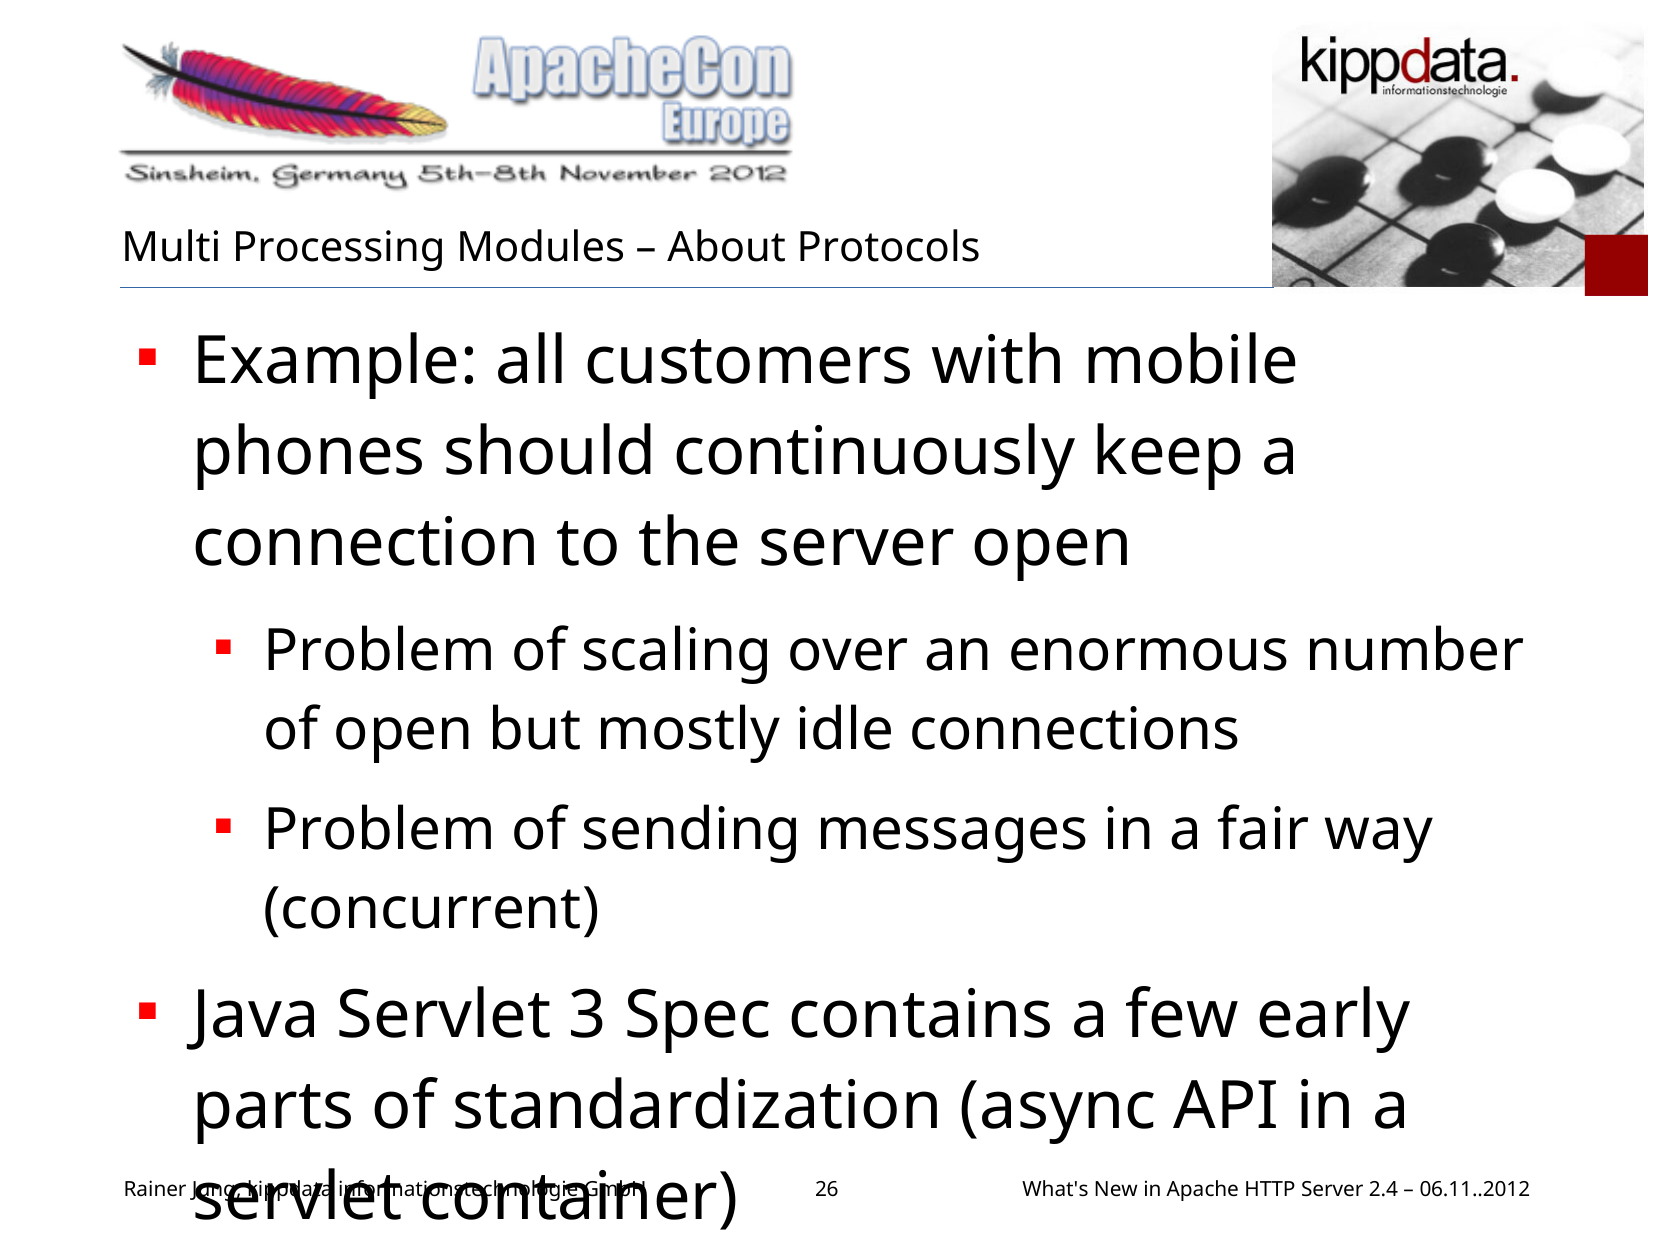

# Multi Processing Modules – About Protocols
Example: all customers with mobile phones should continuously keep a connection to the server open
Problem of scaling over an enormous number of open but mostly idle connections
Problem of sending messages in a fair way (concurrent)
Java Servlet 3 Spec contains a few early parts of standardization (async API in a servlet container)
Event architecture in gateways / reverse proxies gets essential in the near future